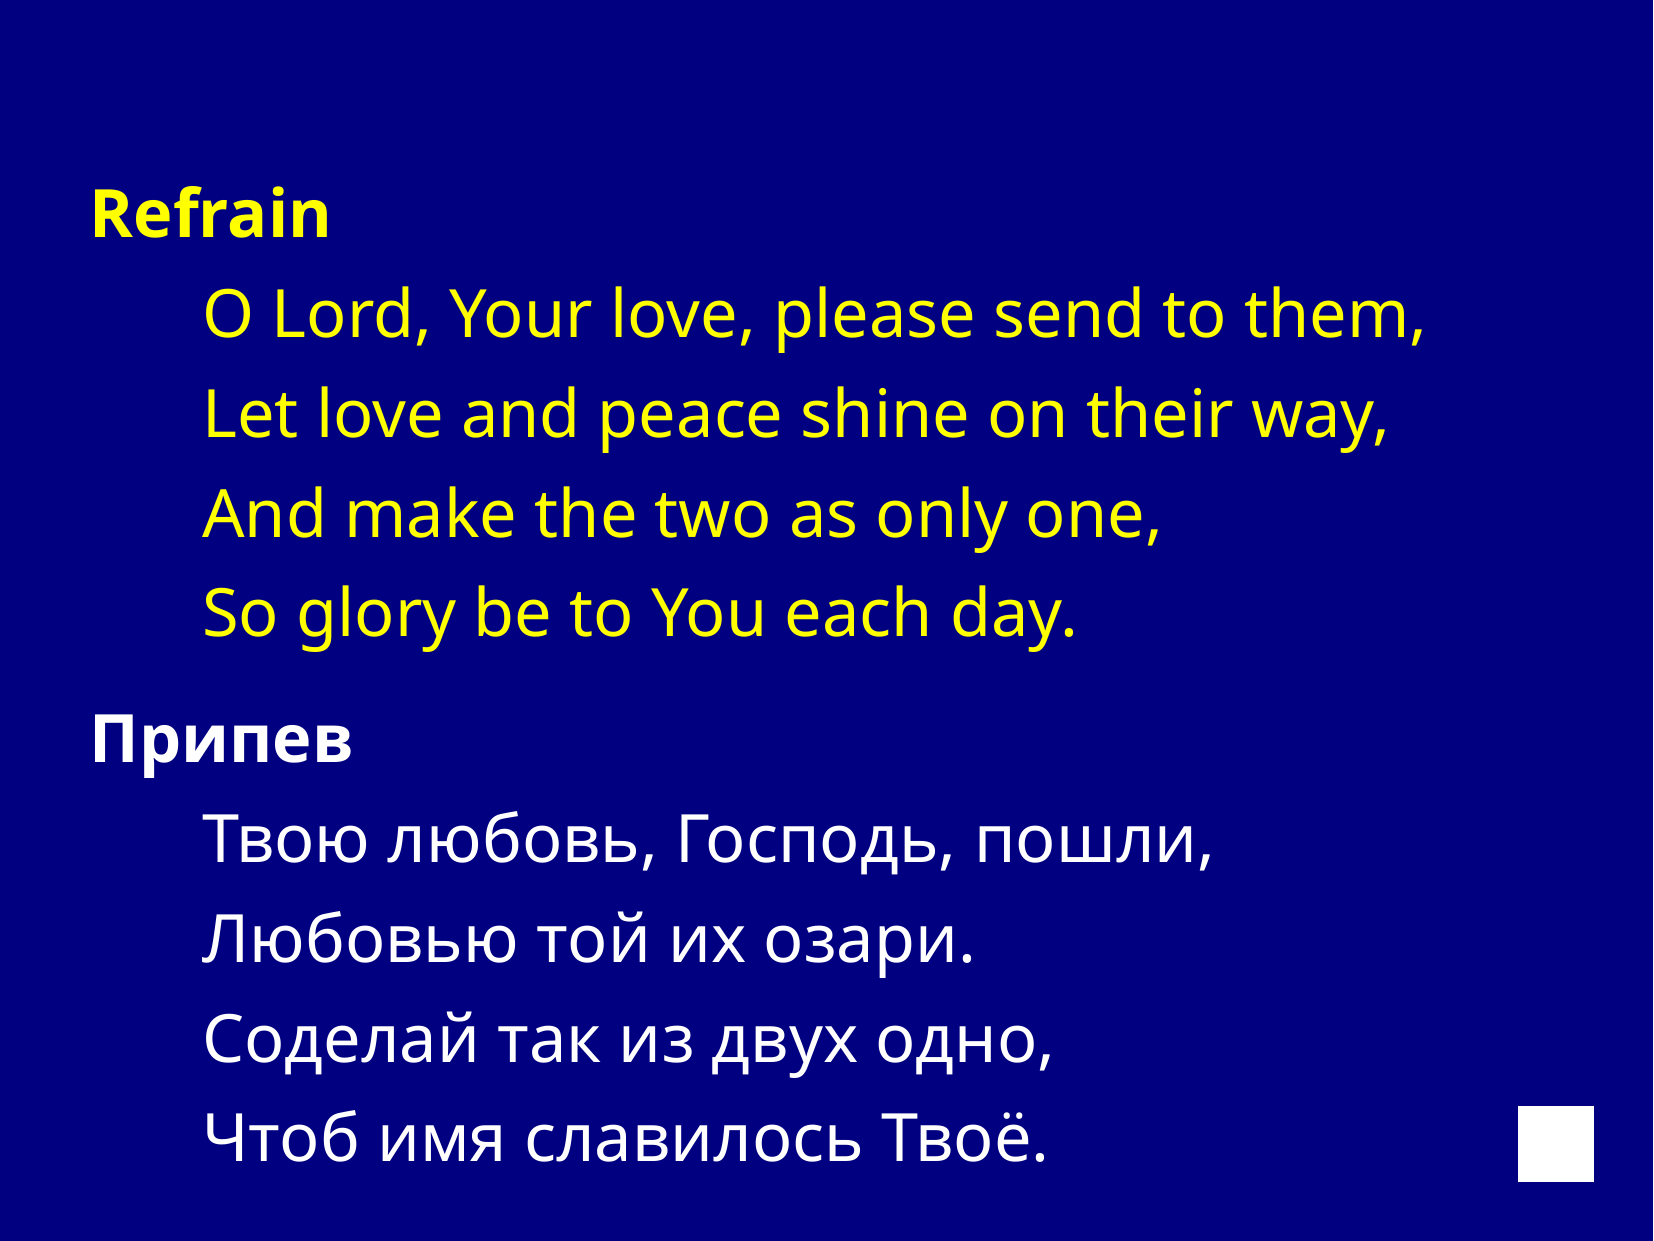

Refrain
	O Lord, Your love, please send to them,
	Let love and peace shine on their way,
	And make the two as only one,
	So glory be to You each day.
Припев
	Твою любовь, Господь, пошли,
	Любовью той их озари.
	Соделай так из двух одно,
	Чтоб имя славилось Твоё.